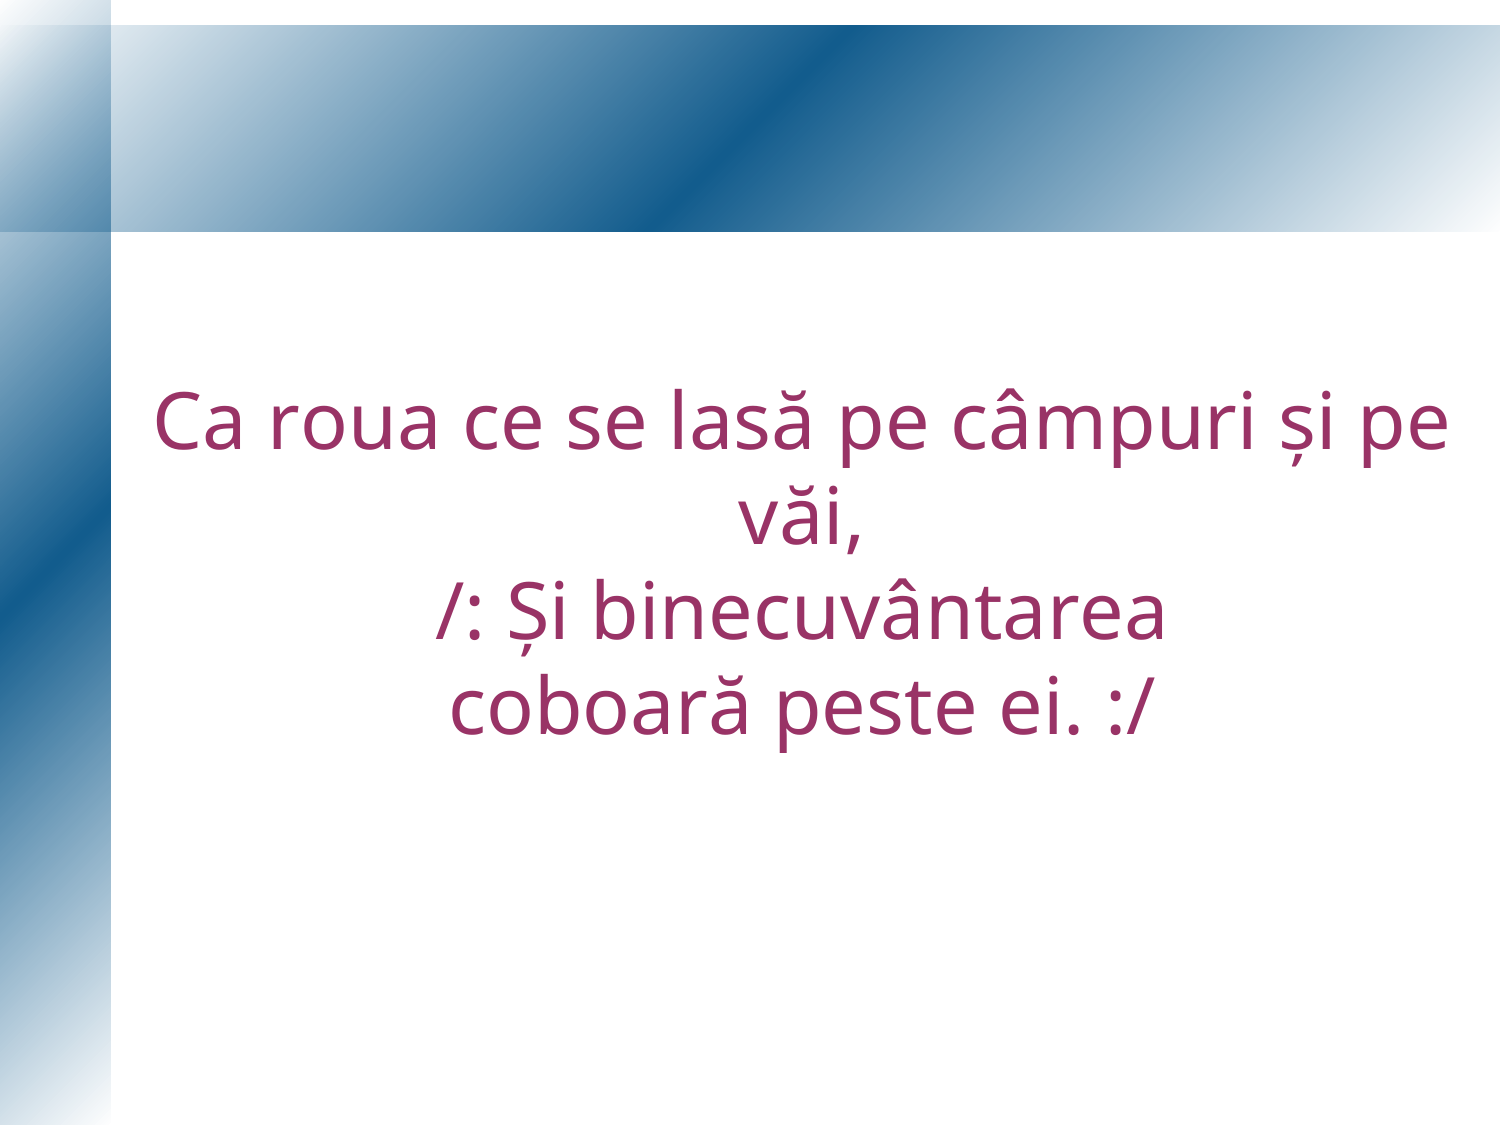

Ca roua ce se lasă pe câmpuri şi pe văi,
/: Şi binecuvântarea
coboară peste ei. :/